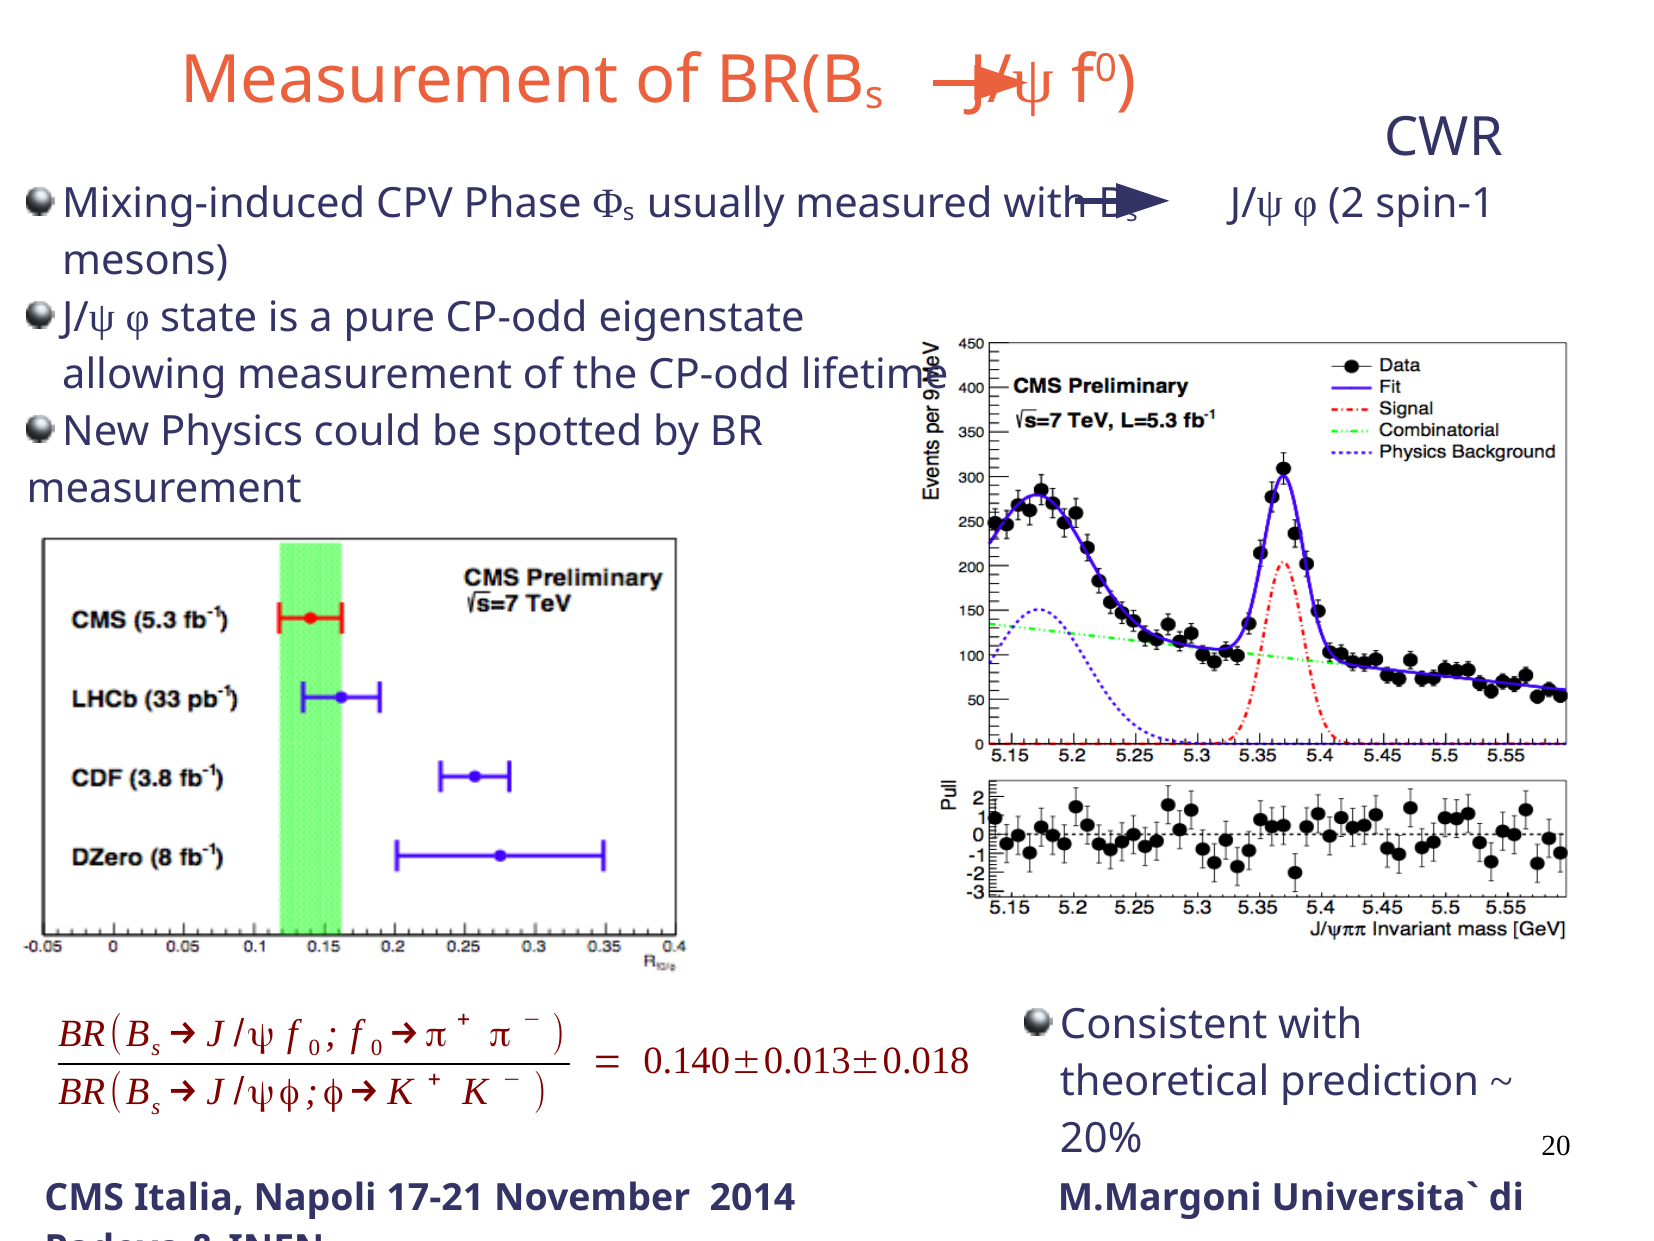

Measurement of BR(Bs J/ψ f0)
CWR
Mixing-induced CPV Phase Φs usually measured with Bs J/ψ φ (2 spin-1 mesons)
J/ψ φ state is a pure CP-odd eigenstate
allowing measurement of the CP-odd lifetime
New Physics could be spotted by BR
measurement
Consistent with theoretical prediction ~ 20%
20
CMS Italia, Napoli 17-21 November 2014 M.Margoni Universita` di Padova & INFN